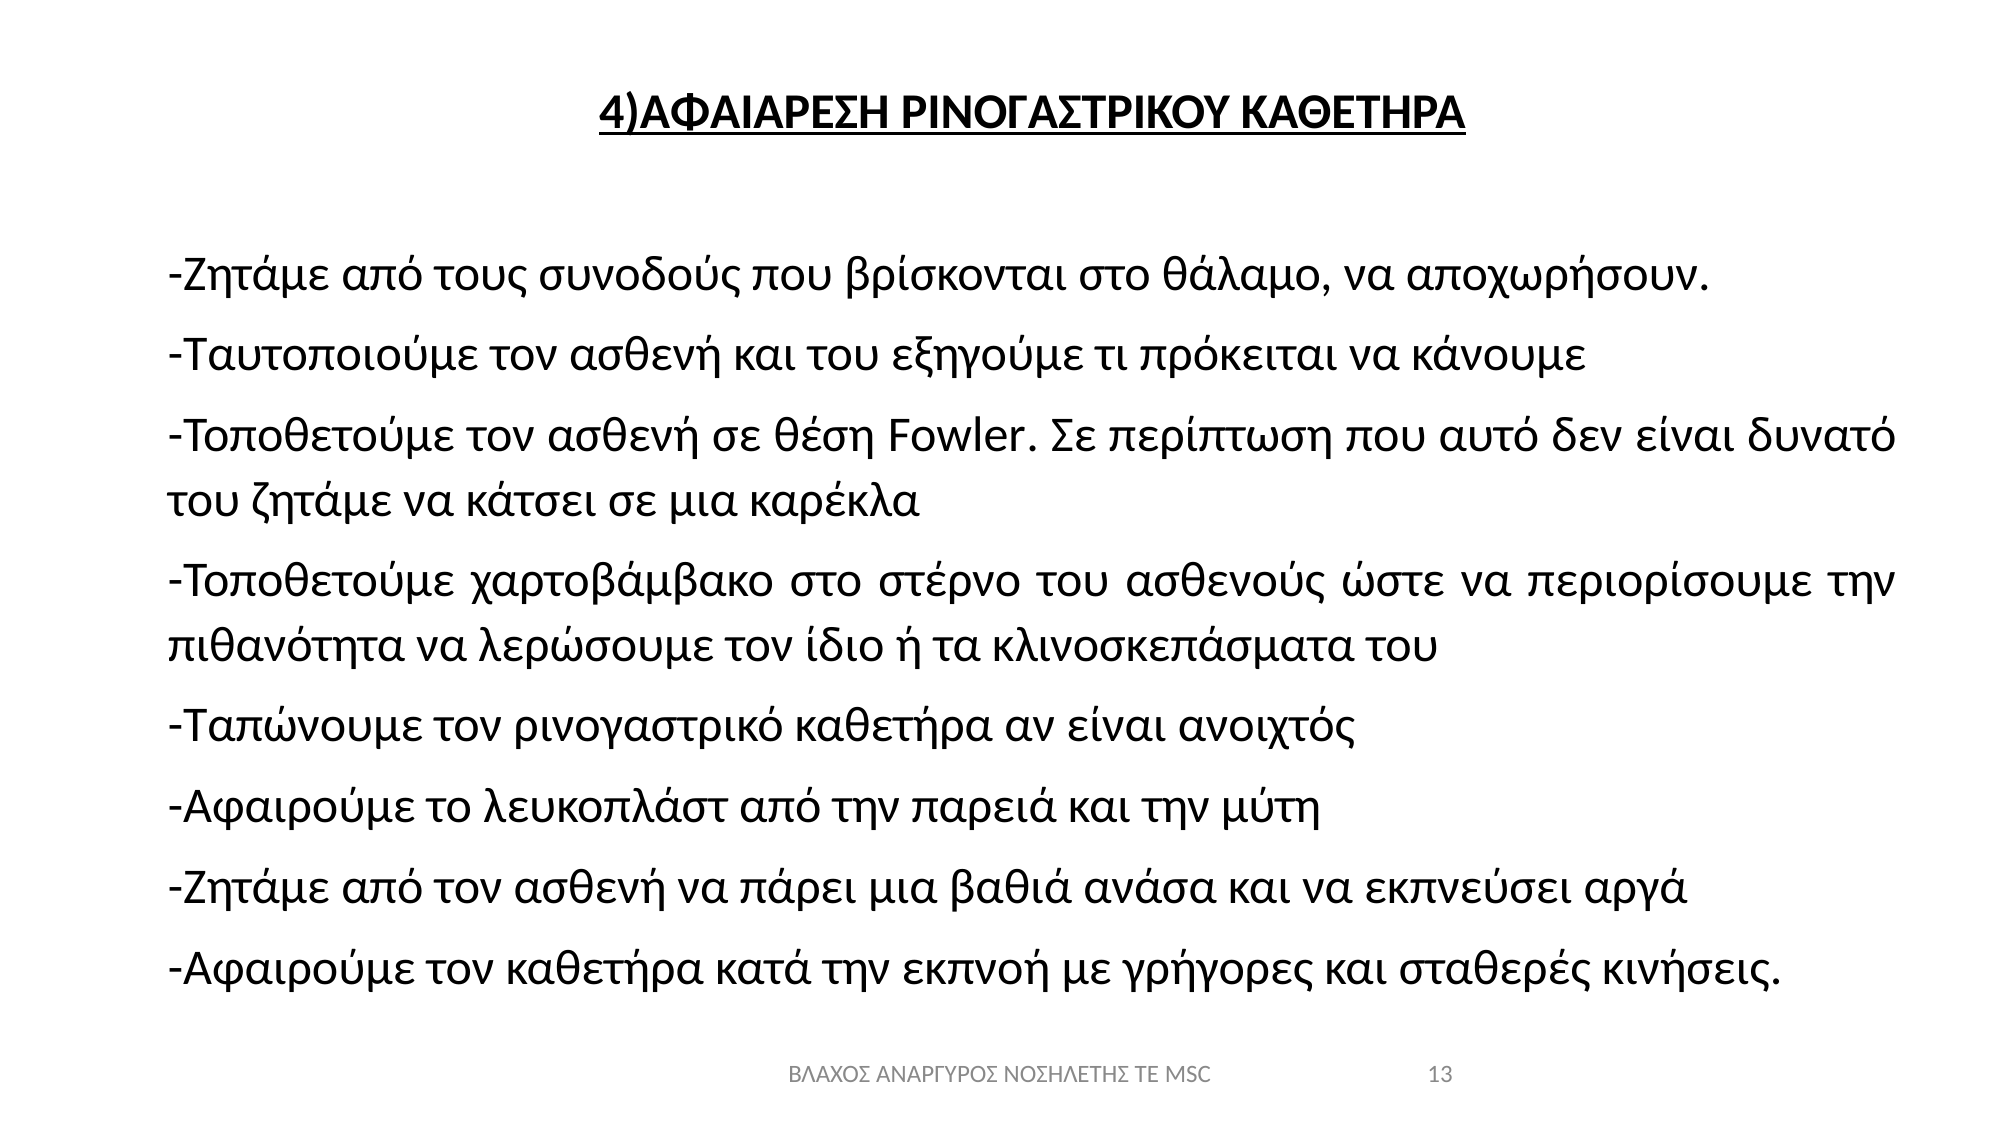

4)ΑΦΑΙΑΡΕΣΗ ΡΙΝΟΓΑΣΤΡΙΚΟΥ ΚΑΘΕΤΗΡΑ
-Ζητάμε από τους συνοδούς που βρίσκονται στο θάλαμο, να αποχωρήσουν.
-Ταυτοποιούμε τον ασθενή και του εξηγούμε τι πρόκειται να κάνουμε
-Τοποθετούμε τον ασθενή σε θέση Fowler. Σε περίπτωση που αυτό δεν είναι δυνατό του ζητάμε να κάτσει σε μια καρέκλα
-Τοποθετούμε χαρτοβάμβακο στο στέρνο του ασθενούς ώστε να περιορίσουμε την πιθανότητα να λερώσουμε τον ίδιο ή τα κλινοσκεπάσματα του
-Ταπώνουμε τον ρινογαστρικό καθετήρα αν είναι ανοιχτός
-Αφαιρούμε το λευκοπλάστ από την παρειά και την μύτη
-Ζητάμε από τον ασθενή να πάρει μια βαθιά ανάσα και να εκπνεύσει αργά
-Αφαιρούμε τον καθετήρα κατά την εκπνοή με γρήγορες και σταθερές κινήσεις.
ΒΛΑΧΟΣ ΑΝΑΡΓΥΡΟΣ ΝΟΣΗΛΕΤΗΣ ΤΕ MSC